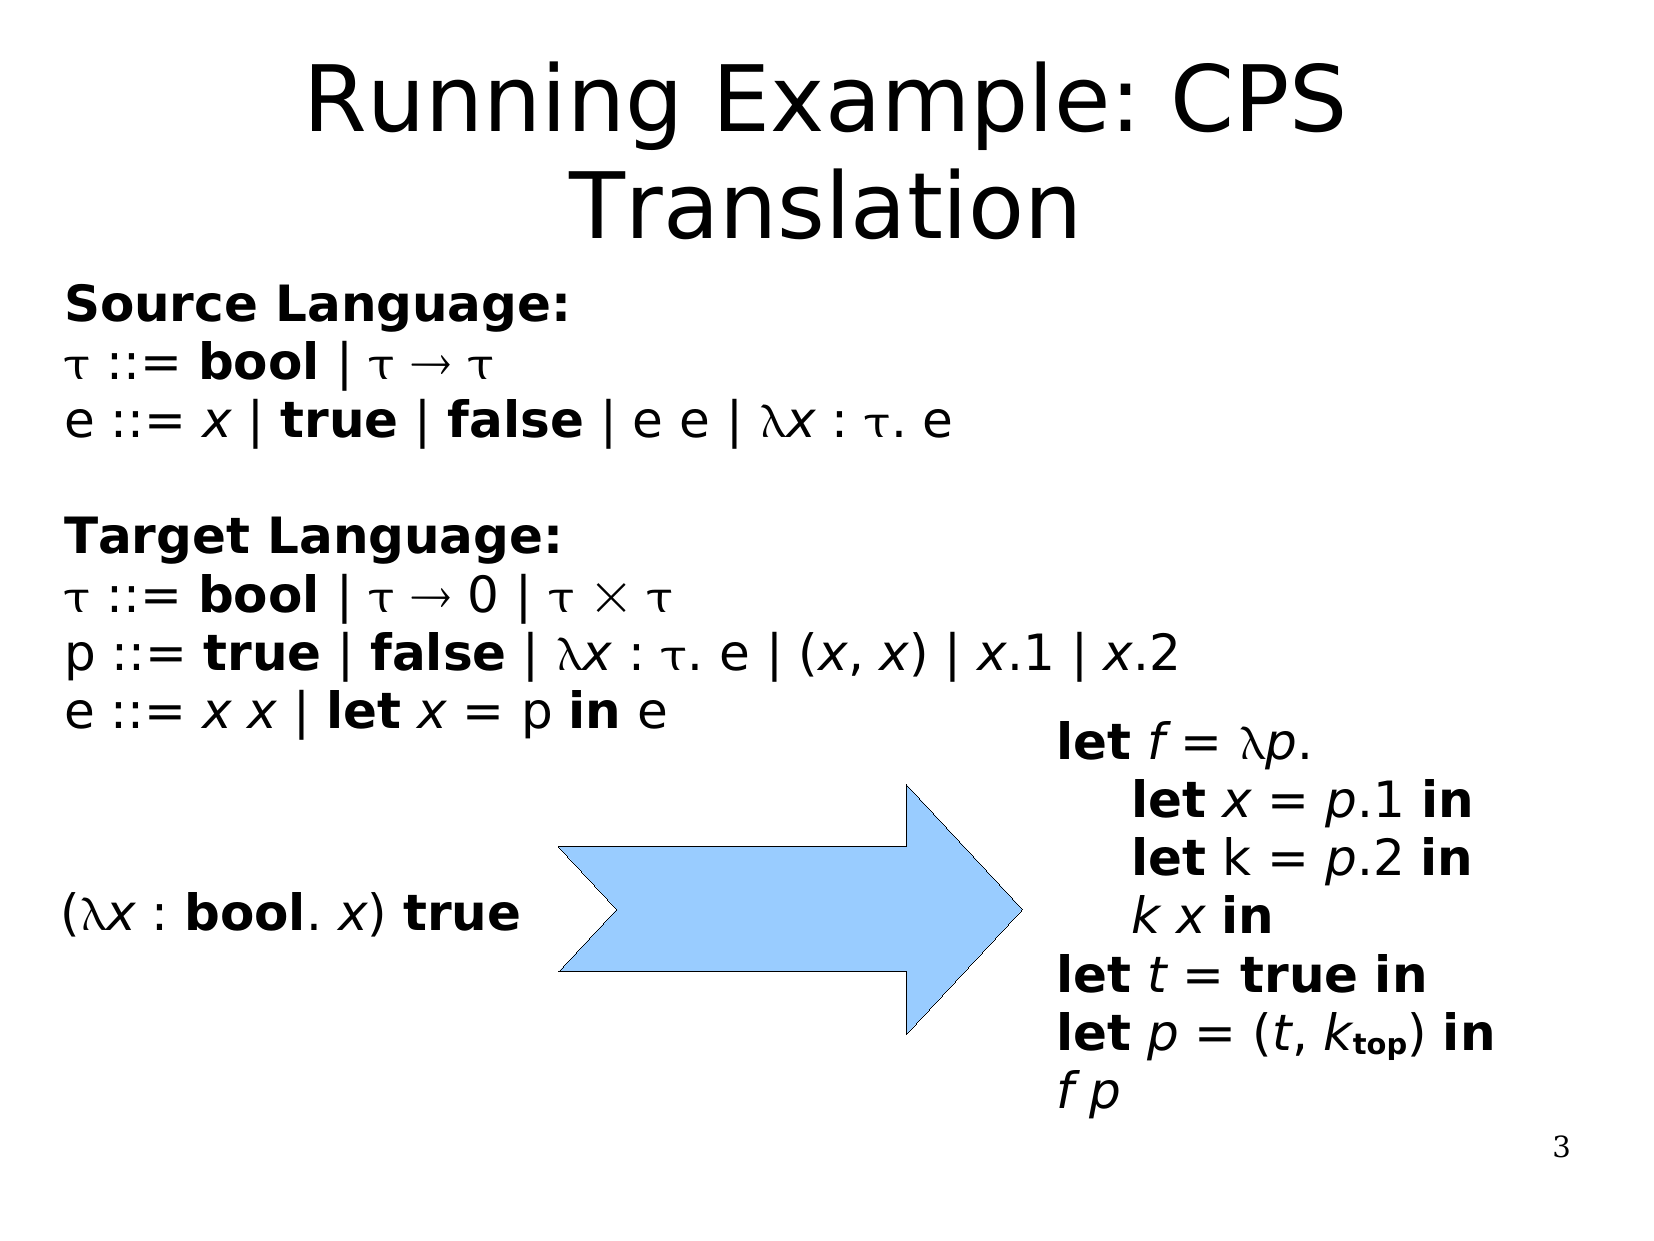

# Running Example: CPS Translation
Source Language:
 ::= bool |   
e ::= x | true | false | e e | x : . e
Target Language:
 ::= bool |   0 |  × 
p ::= true | false | x : . e | (x, x) | x.1 | x.2
e ::= x x | let x = p in e
let f = p.
	let x = p.1 in
	let k = p.2 in
	k x in
let t = true in
let p = (t, ktop) in
f p
(x : bool. x) true
3